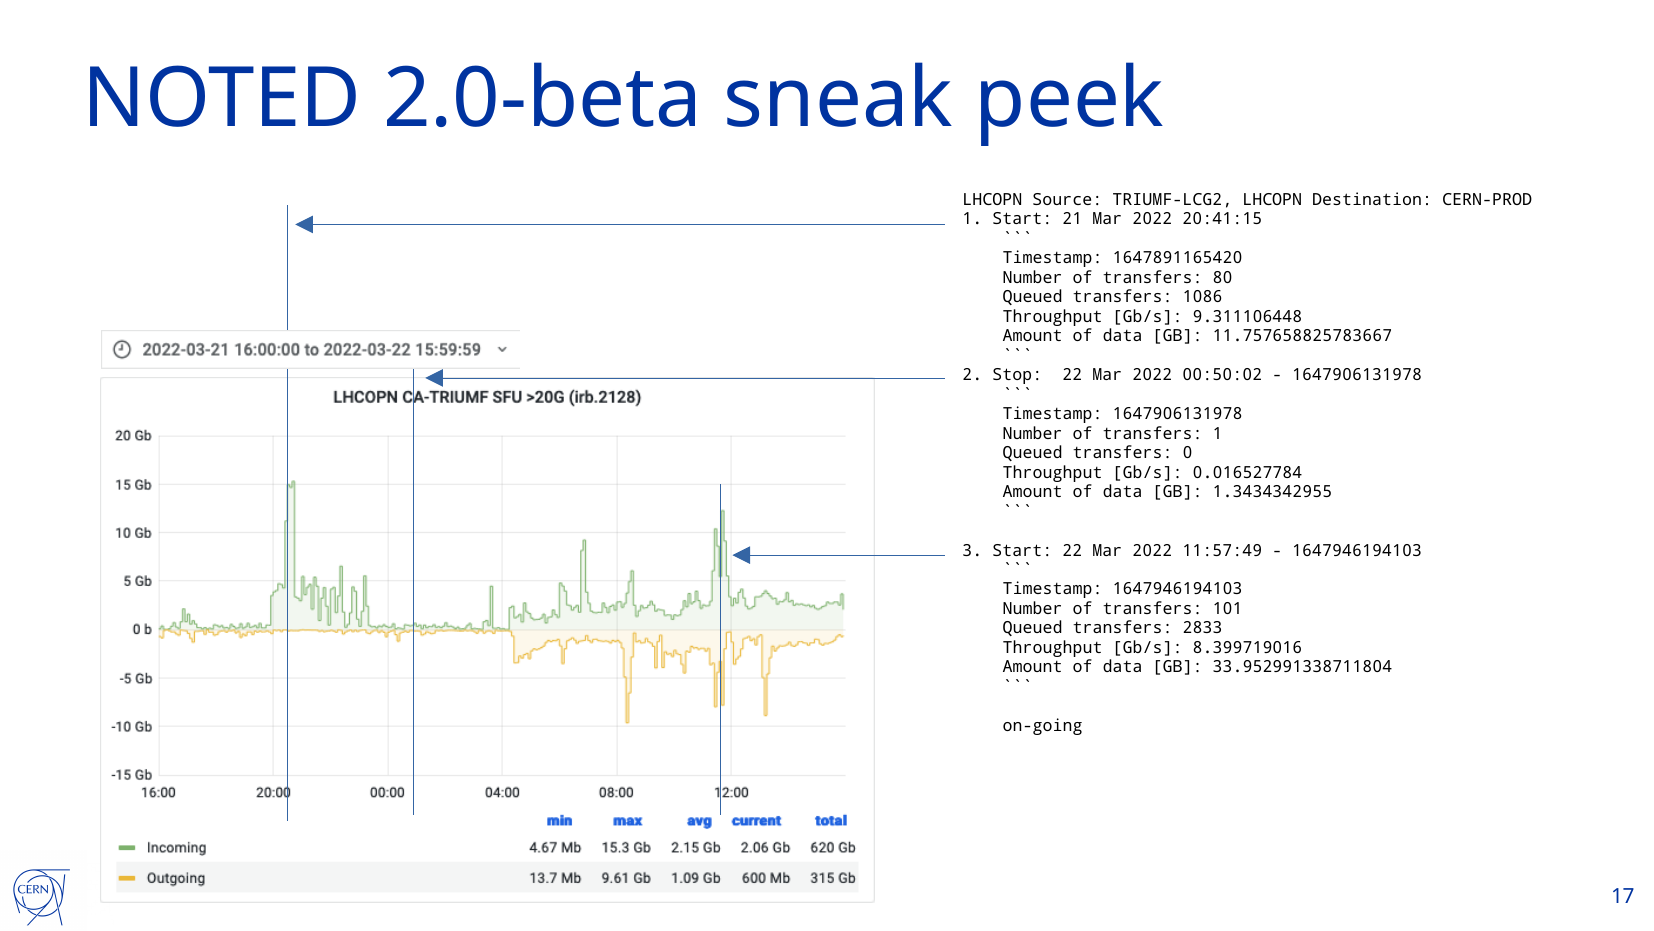

# NOTED 2.0-beta sneak peek
 LHCOPN Source: TRIUMF-LCG2, LHCOPN Destination: CERN-PROD
 1. Start: 21 Mar 2022 20:41:15
 ```
 Timestamp: 1647891165420
 Number of transfers: 80
 Queued transfers: 1086
 Throughput [Gb/s]: 9.311106448
 Amount of data [GB]: 11.757658825783667
 ```
 2. Stop: 22 Mar 2022 00:50:02 - 1647906131978
 ```
 Timestamp: 1647906131978
 Number of transfers: 1
 Queued transfers: 0
 Throughput [Gb/s]: 0.016527784
 Amount of data [GB]: 1.3434342955
 ```
 3. Start: 22 Mar 2022 11:57:49 - 1647946194103
 ```
 Timestamp: 1647946194103
 Number of transfers: 101
 Queued transfers: 2833
 Throughput [Gb/s]: 8.399719016
 Amount of data [GB]: 33.952991338711804
 ```
 on-going